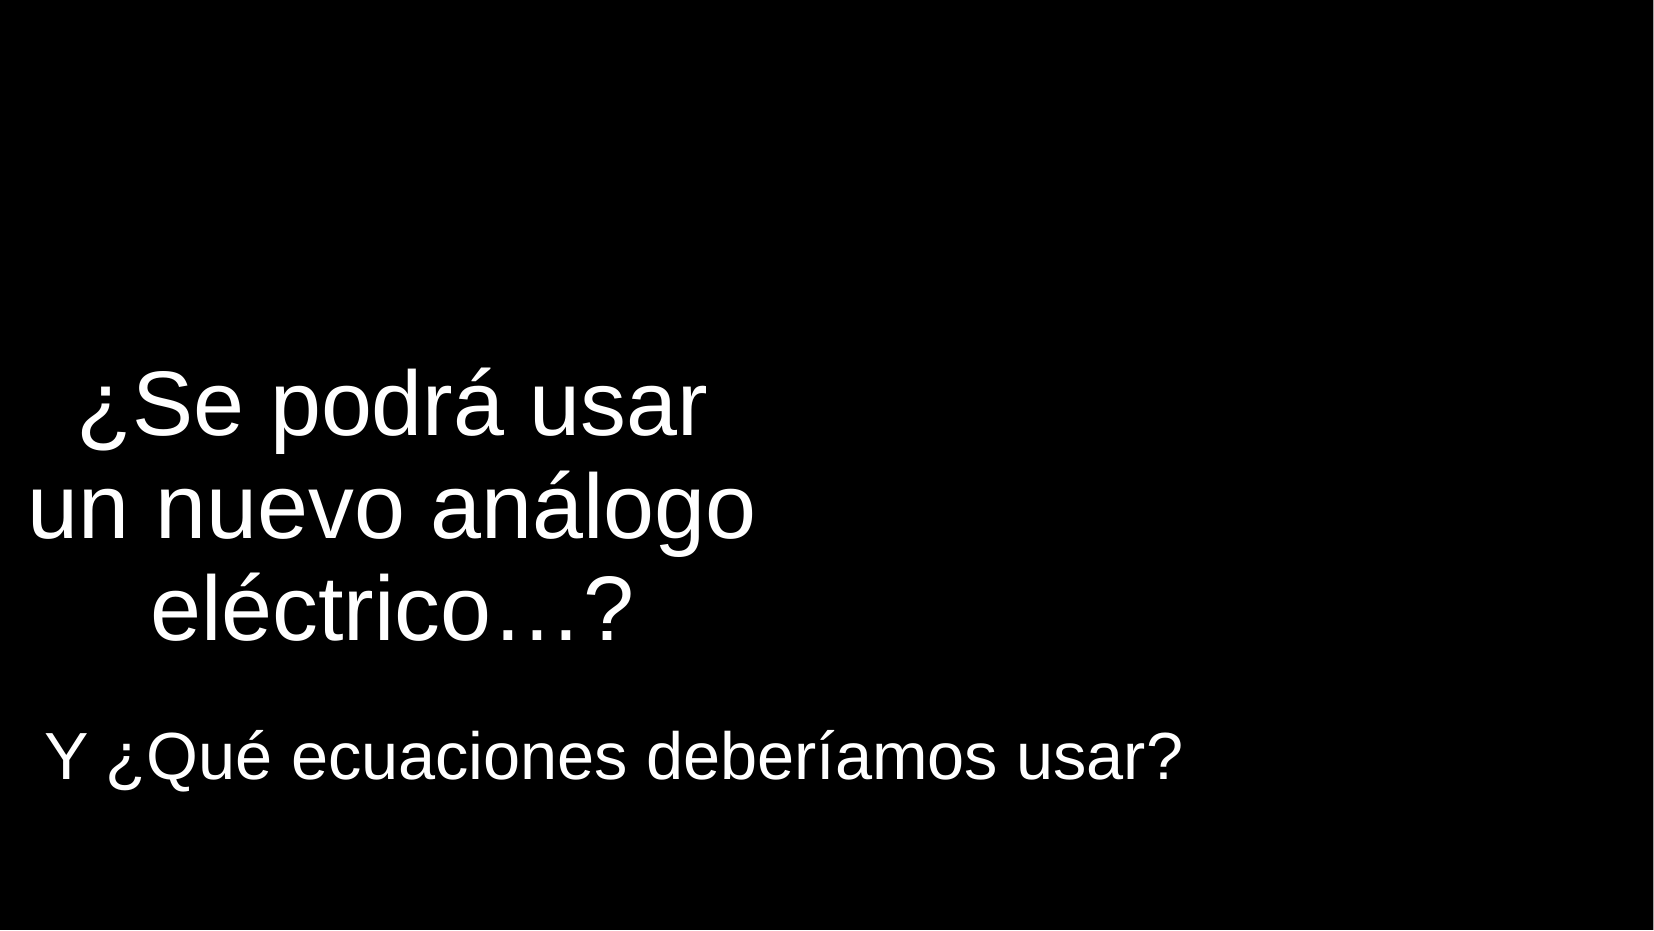

# ¿Se podrá usar un nuevo análogo eléctrico…?
Y ¿Qué ecuaciones deberíamos usar?